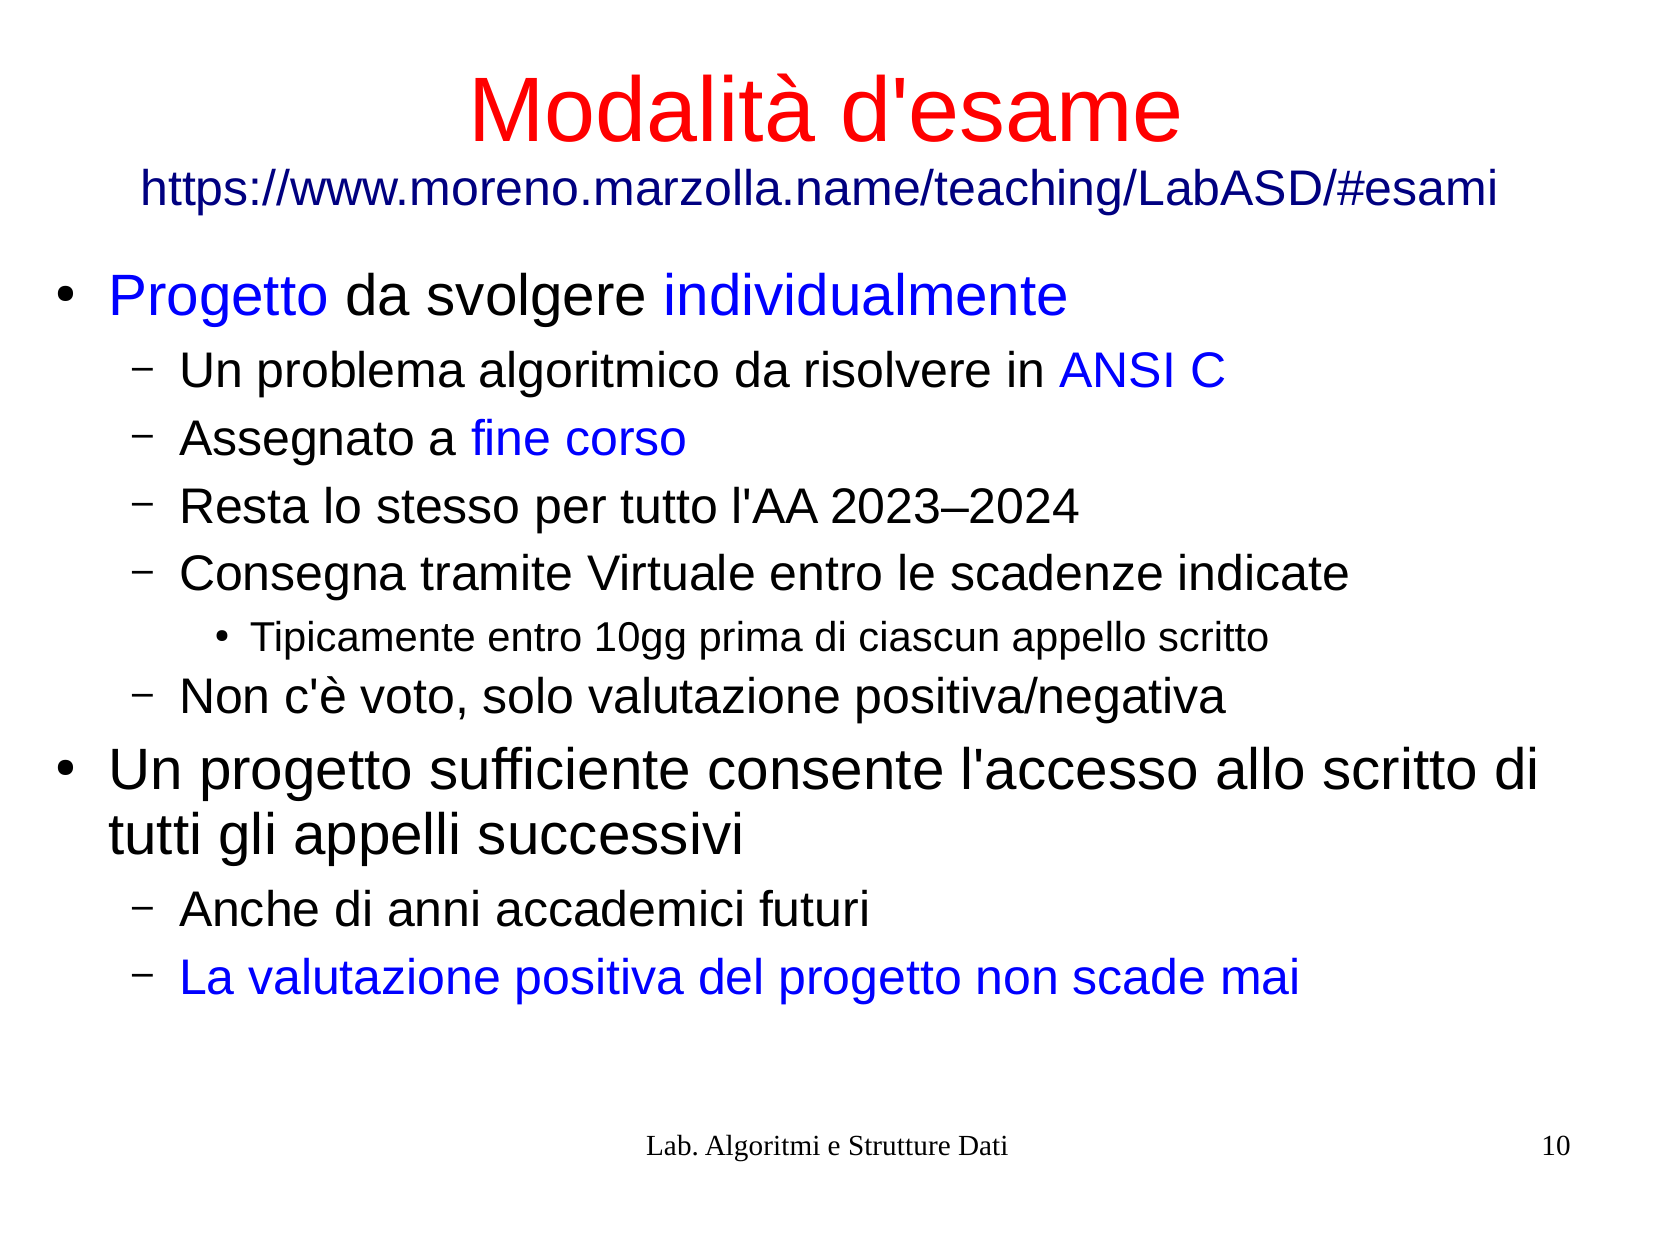

# Modalità d'esame https://www.moreno.marzolla.name/teaching/LabASD/#esami
Progetto da svolgere individualmente
Un problema algoritmico da risolvere in ANSI C
Assegnato a fine corso
Resta lo stesso per tutto l'AA 2023–2024
Consegna tramite Virtuale entro le scadenze indicate
Tipicamente entro 10gg prima di ciascun appello scritto
Non c'è voto, solo valutazione positiva/negativa
Un progetto sufficiente consente l'accesso allo scritto di tutti gli appelli successivi
Anche di anni accademici futuri
La valutazione positiva del progetto non scade mai
Lab. Algoritmi e Strutture Dati
10